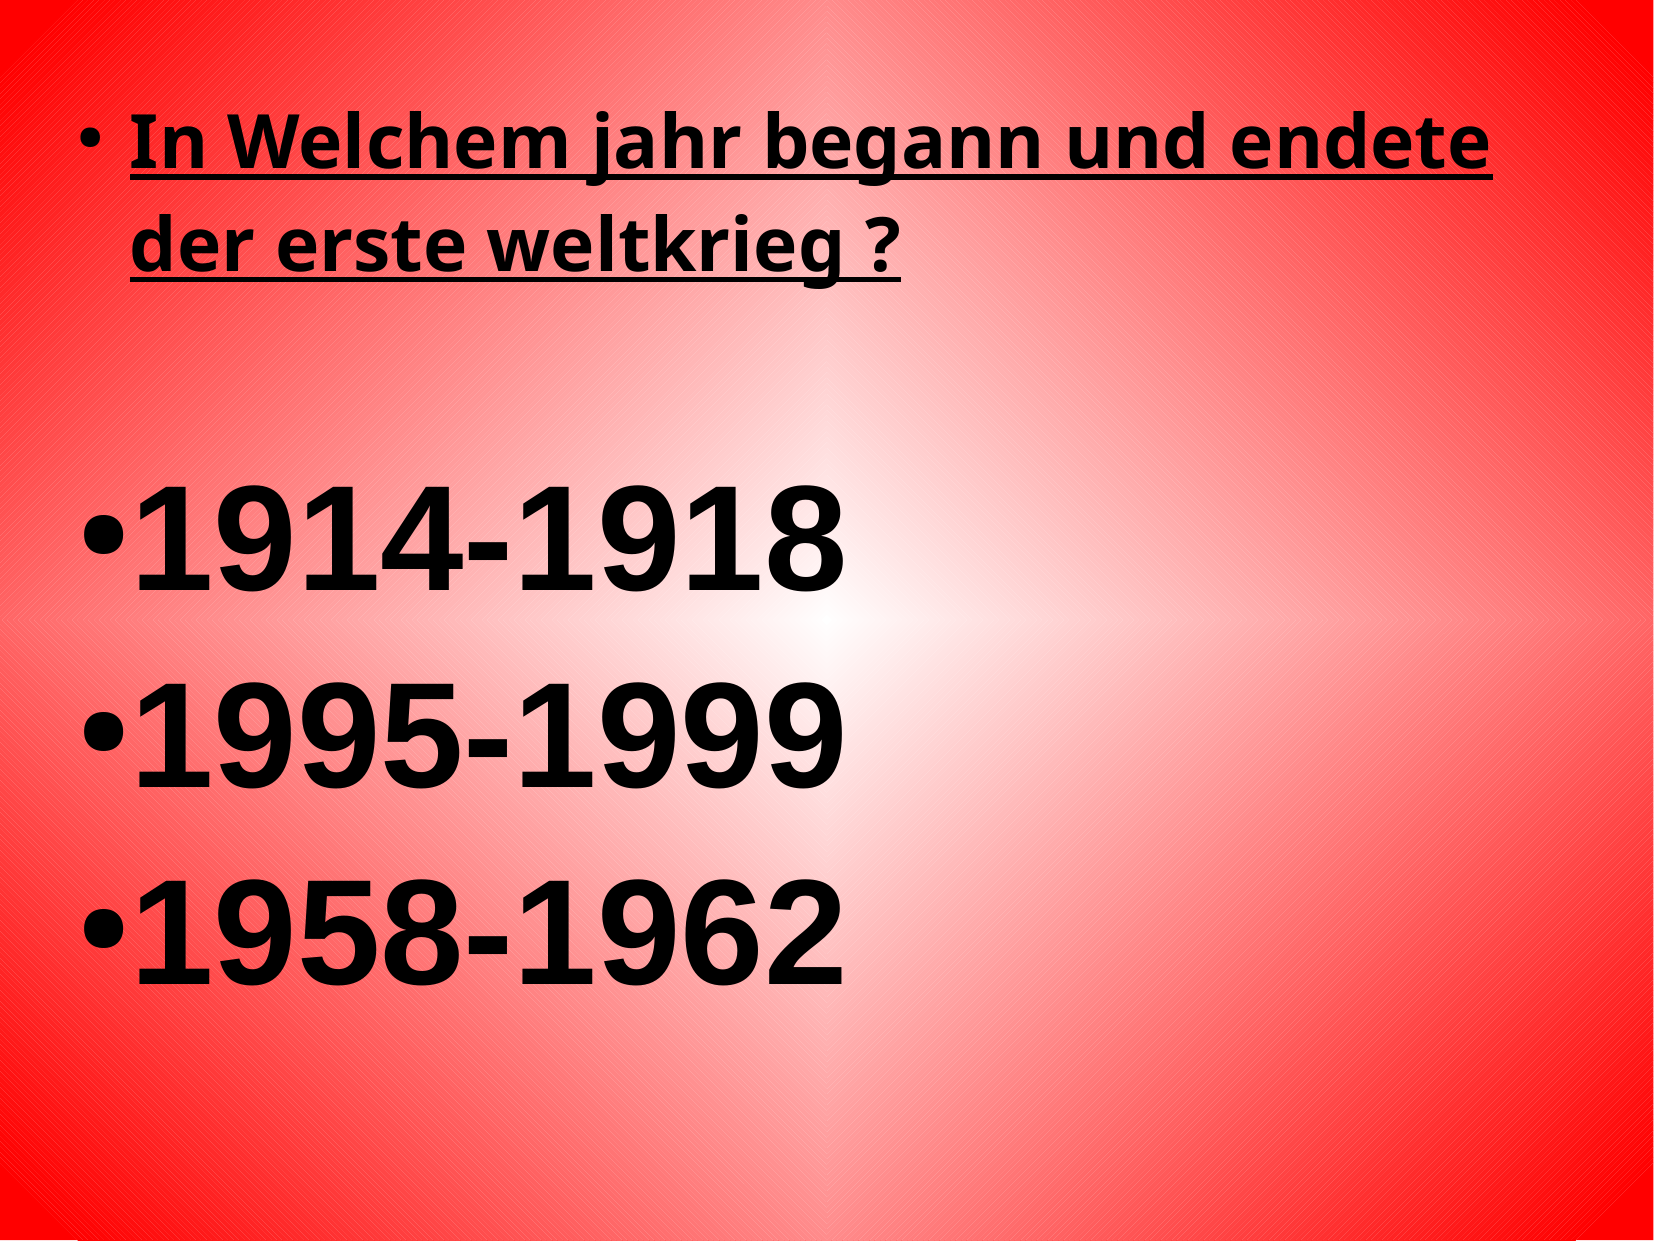

# In Welchem jahr begann und endete der erste weltkrieg ?
1914-1918
1995-1999
1958-1962